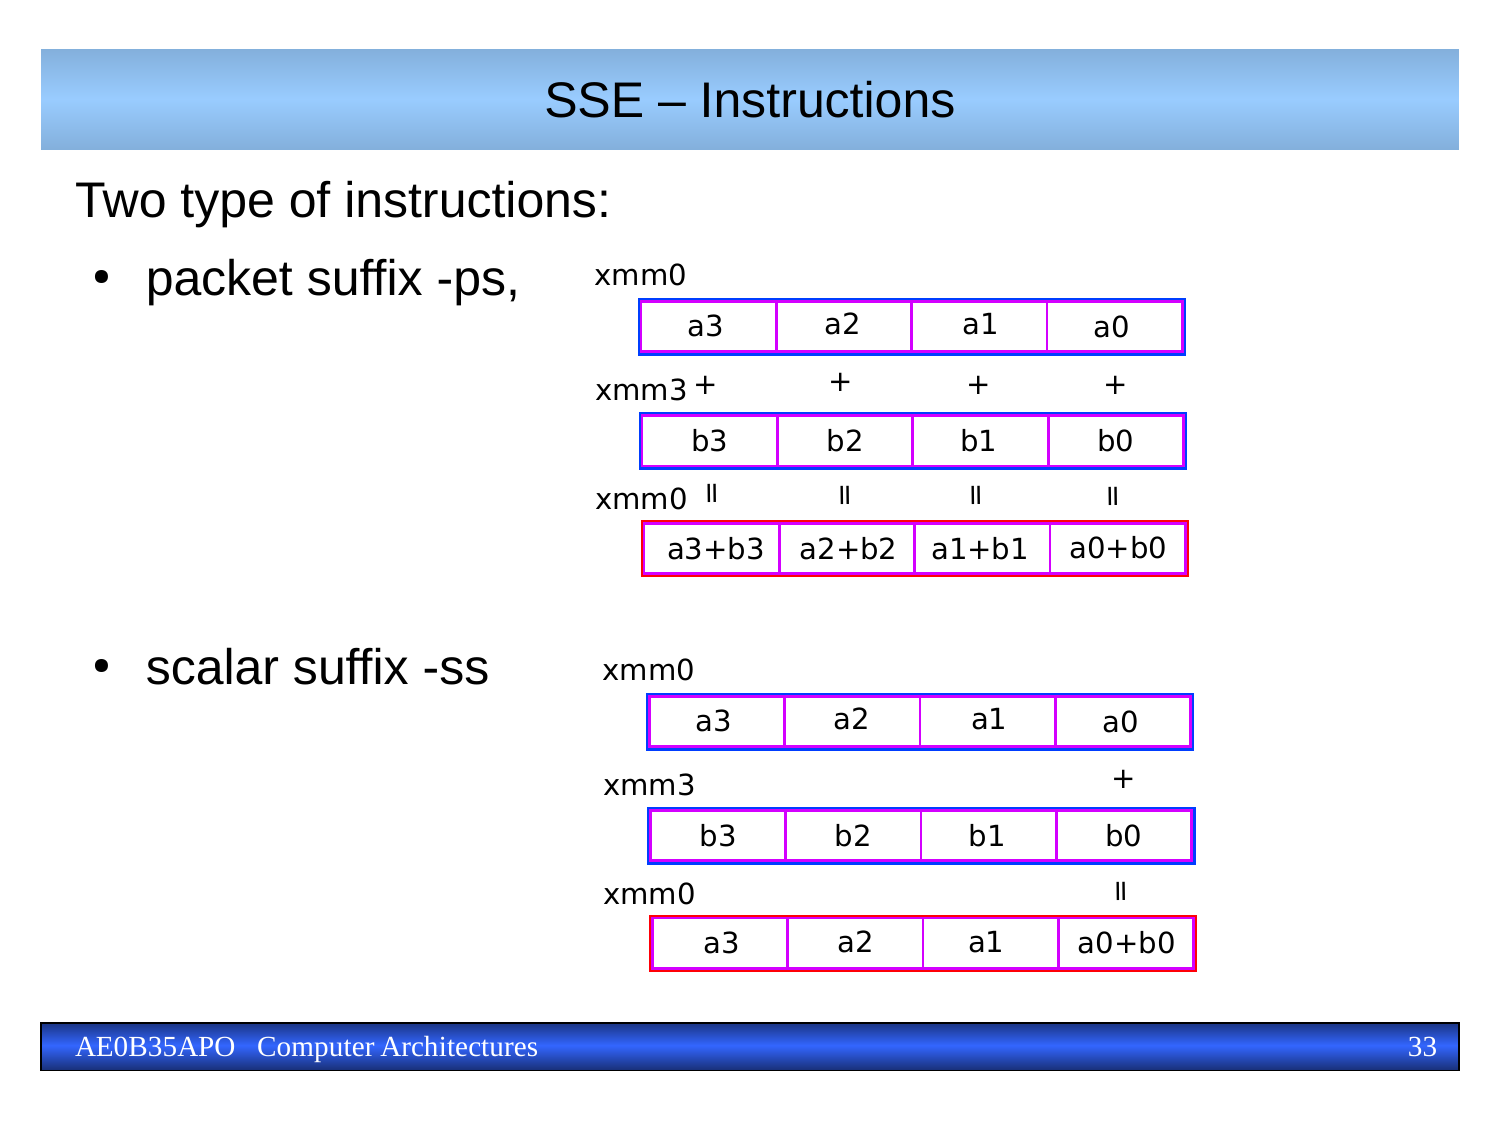

# SSE – Instructions
Two type of instructions:
packet suffix -ps,
scalar suffix -ss
AE0B35APO Computer Architectures
33